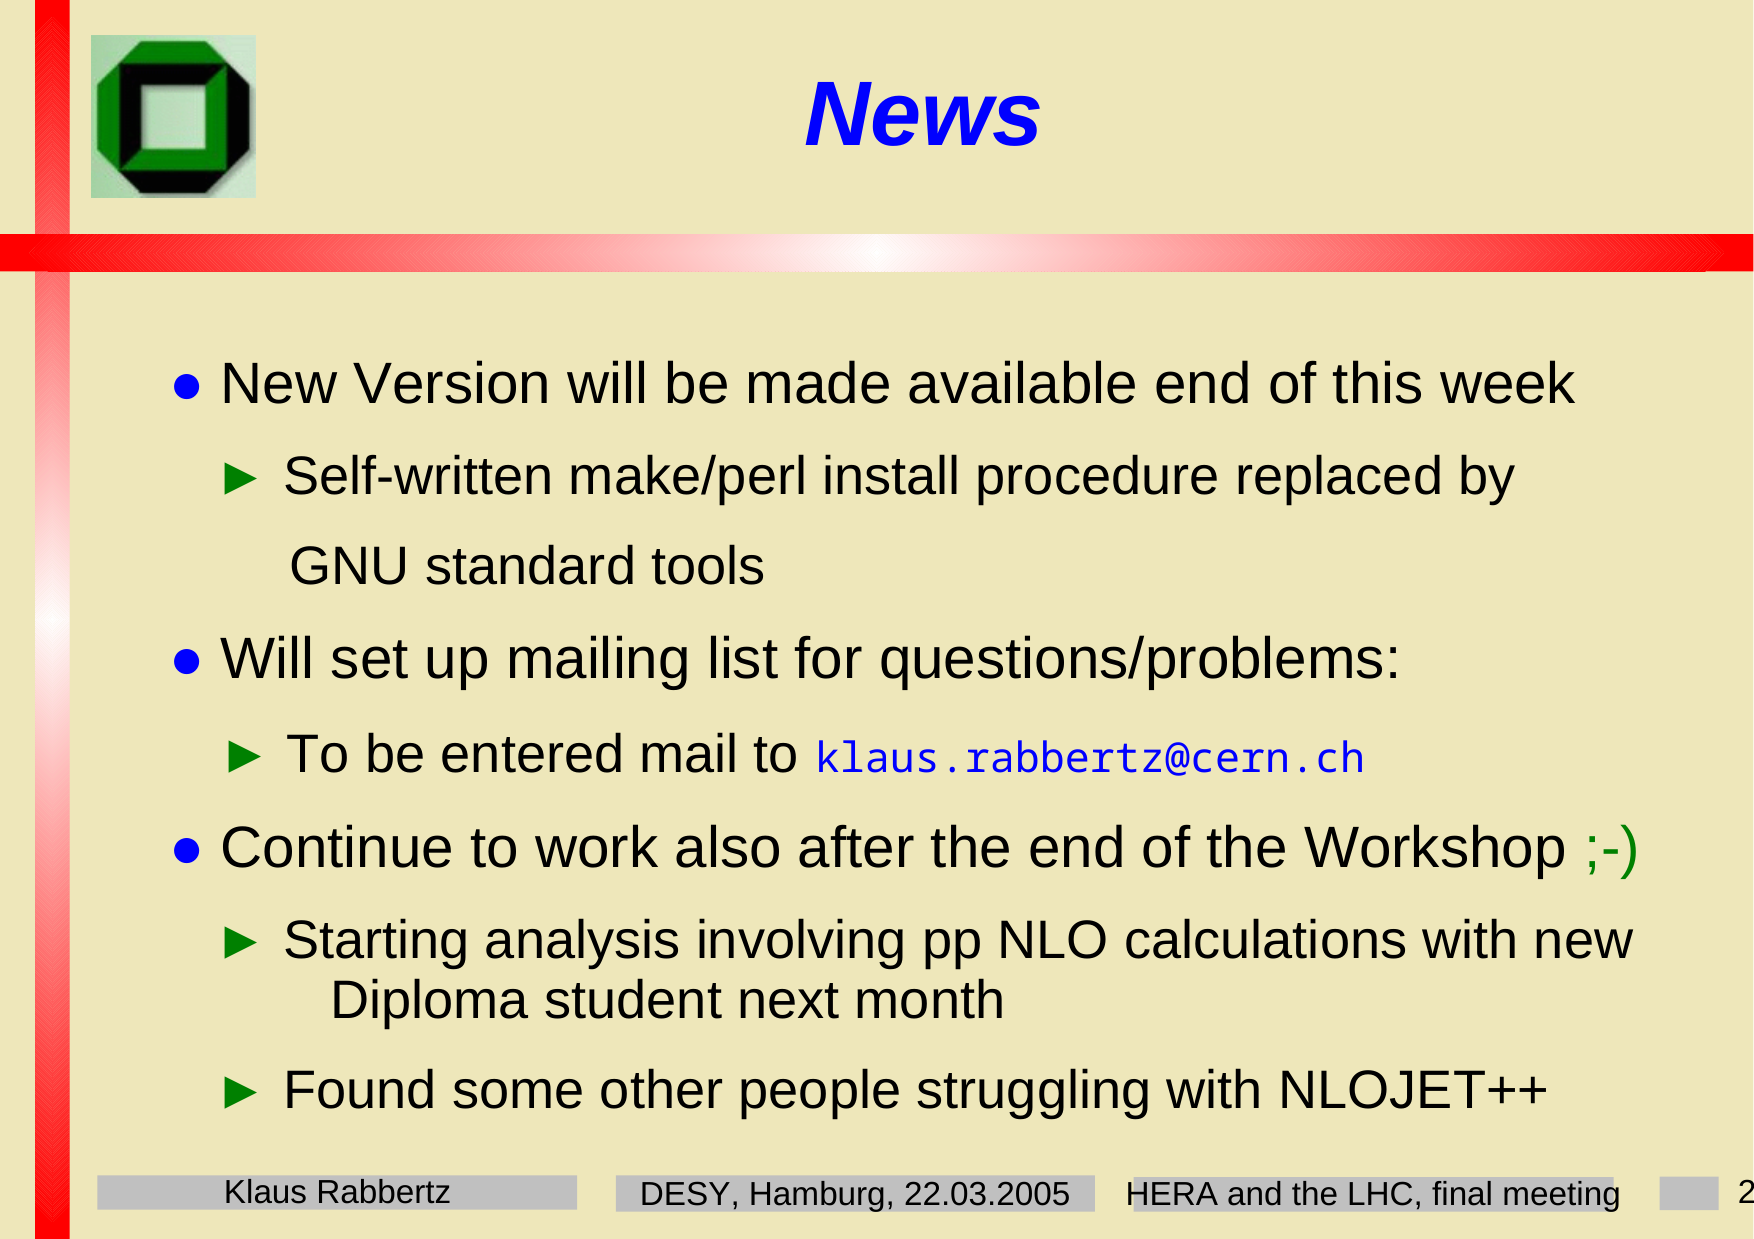

# News
● New Version will be made available end of this week
 ► Self-written make/perl install procedure replaced by
 GNU standard tools
● Will set up mailing list for questions/problems:
 ► To be entered mail to klaus.rabbertz@cern.ch
● Continue to work also after the end of the Workshop ;-)
 ► Starting analysis involving pp NLO calculations with new Diploma student next month
 ► Found some other people struggling with NLOJET++